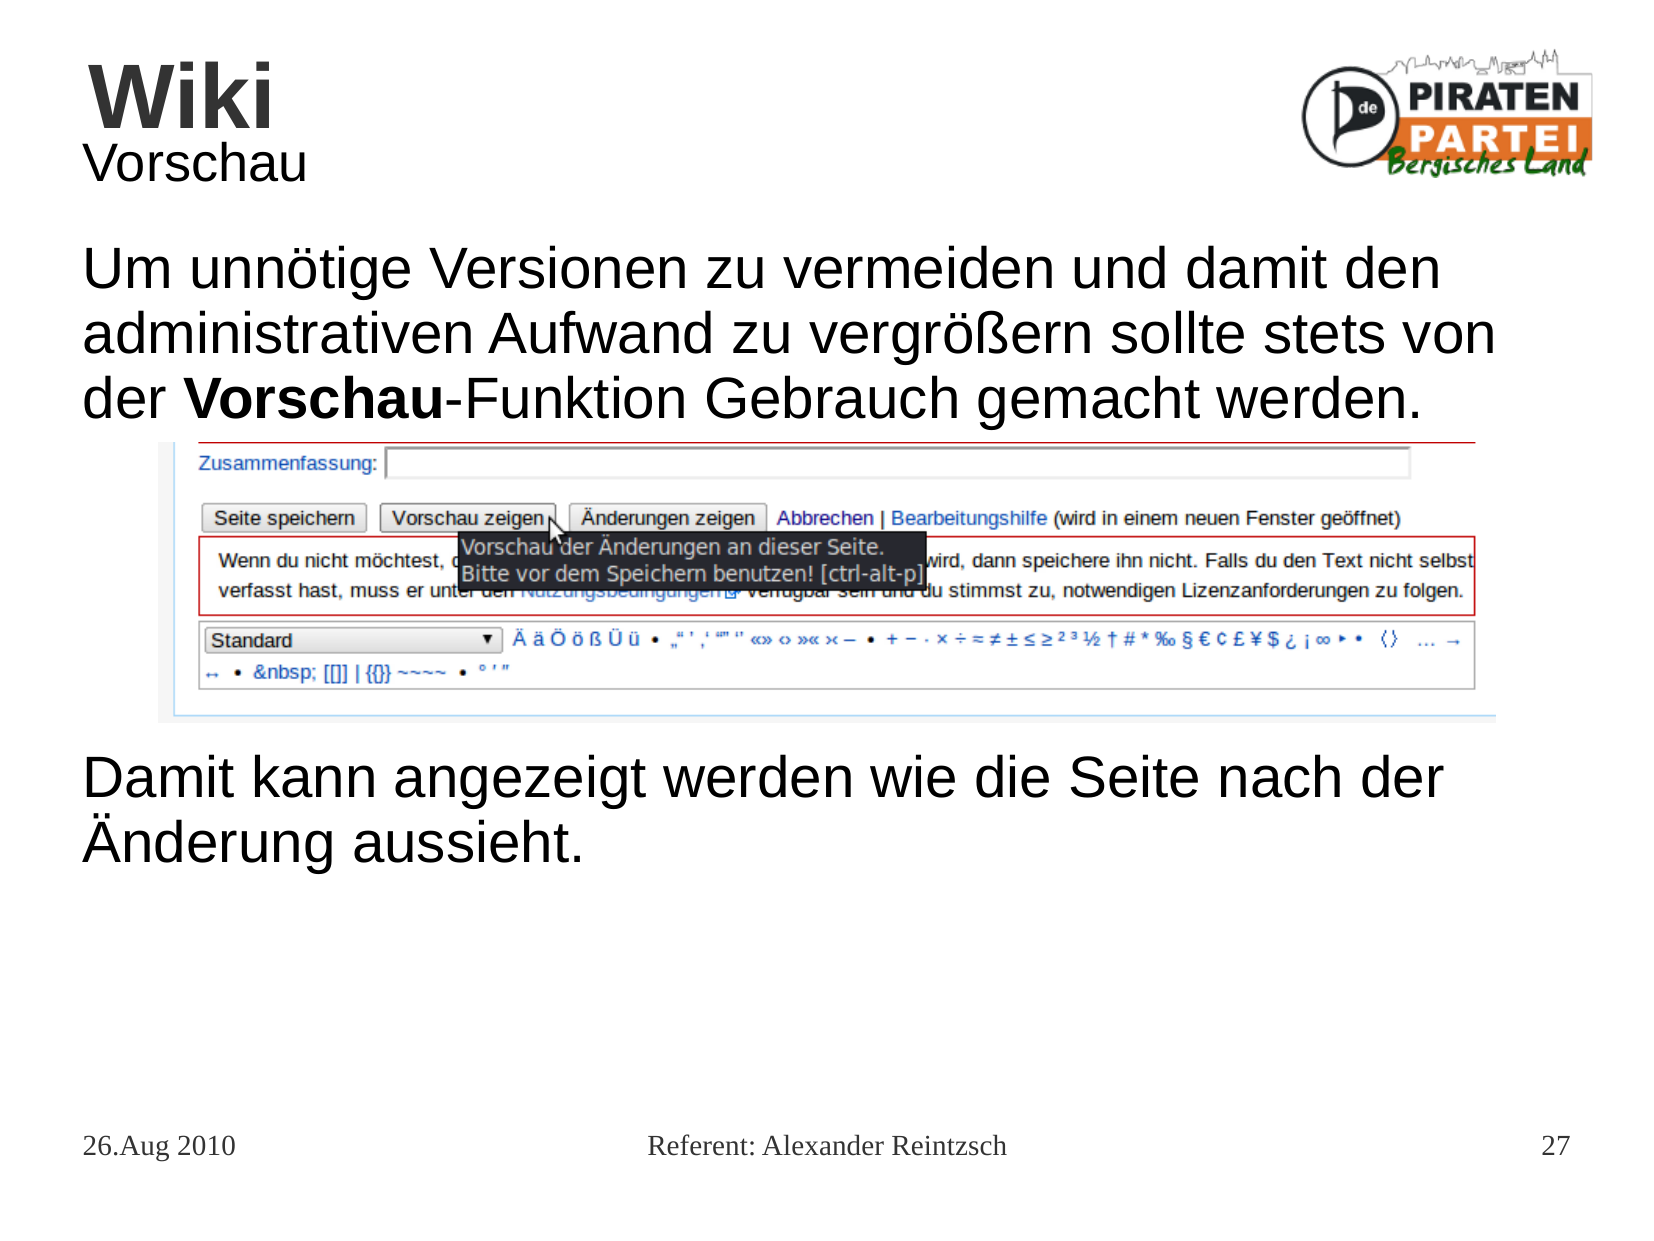

# Vorschau
Um unnötige Versionen zu vermeiden und damit den administrativen Aufwand zu vergrößern sollte stets von der Vorschau-Funktion Gebrauch gemacht werden.
Damit kann angezeigt werden wie die Seite nach der Änderung aussieht.
27